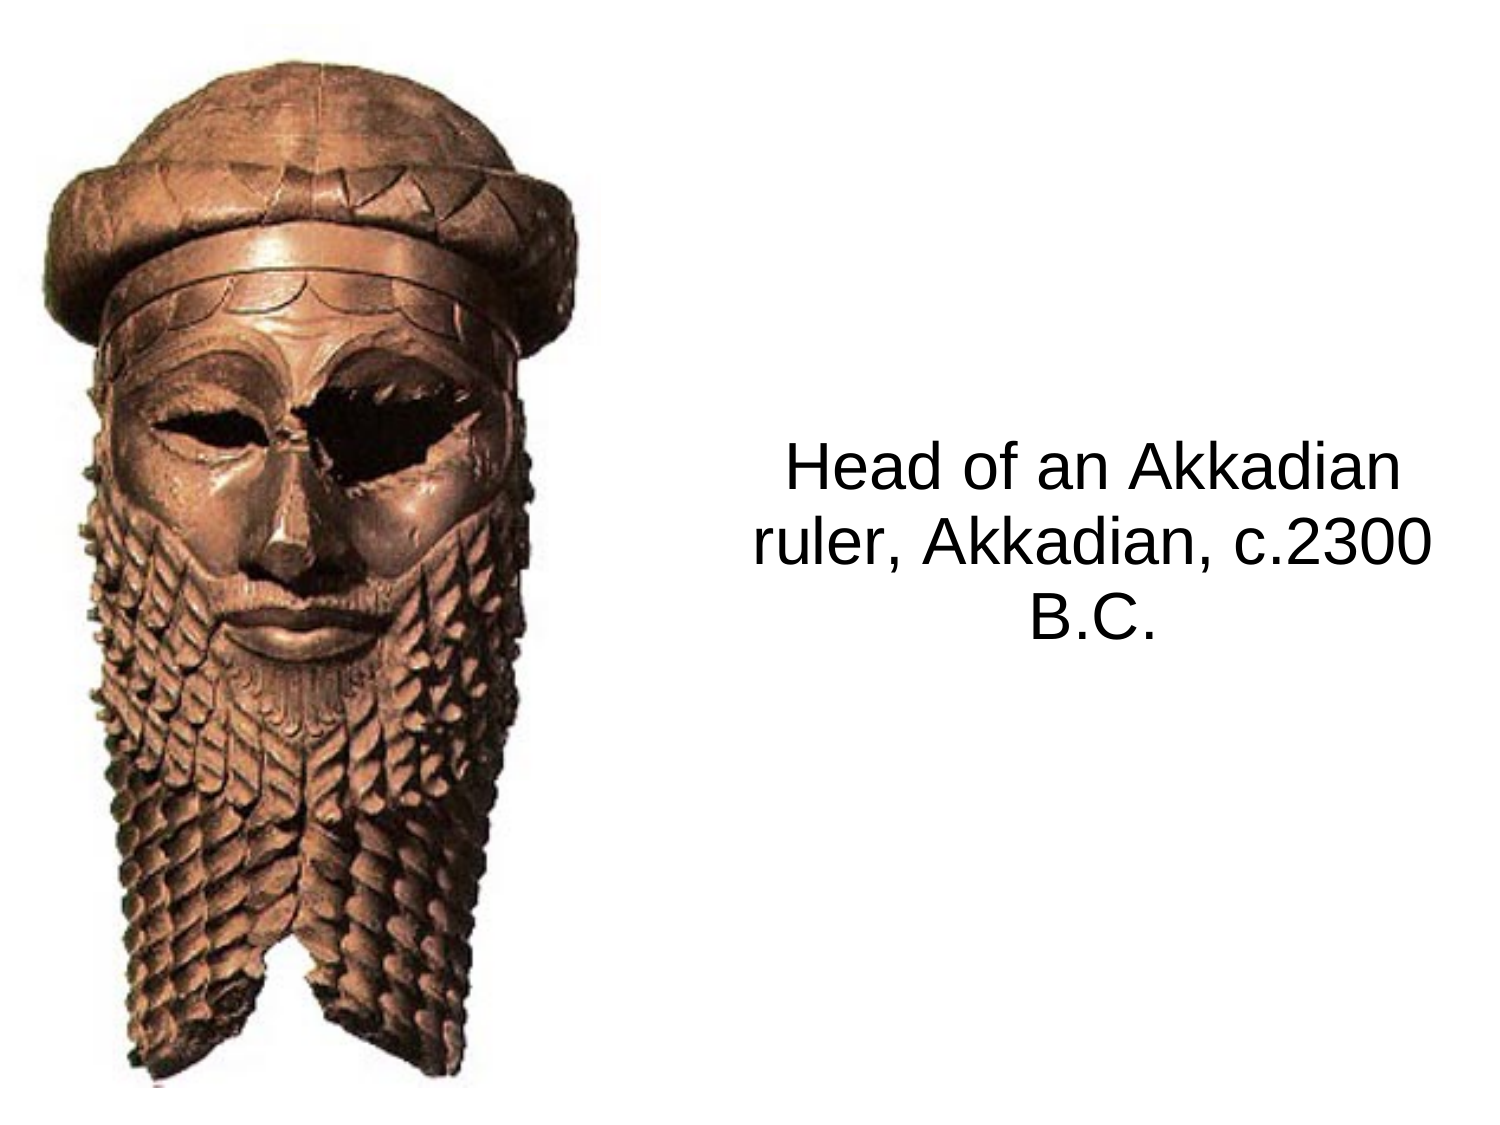

# Head of an Akkadian ruler, Akkadian, c.2300 B.C.